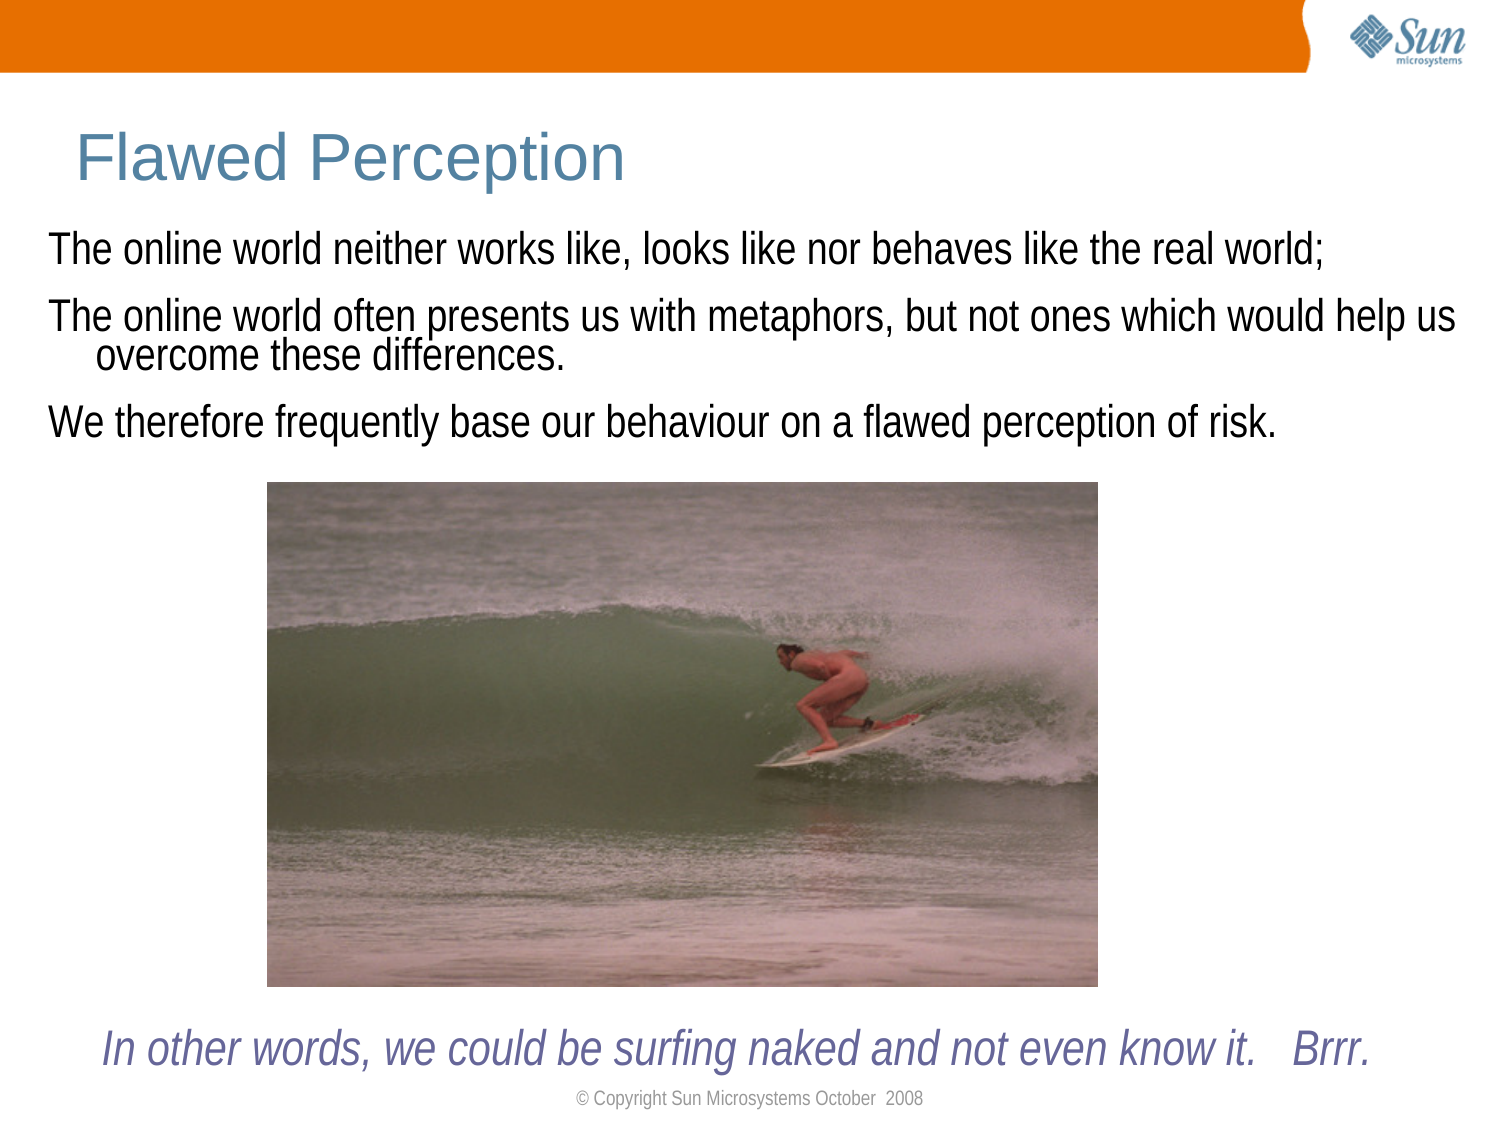

# Flawed Perception
The online world neither works like, looks like nor behaves like the real world;
The online world often presents us with metaphors, but not ones which would help us overcome these differences.
We therefore frequently base our behaviour on a flawed perception of risk.
In other words, we could be surfing naked and not even know it. Brrr.